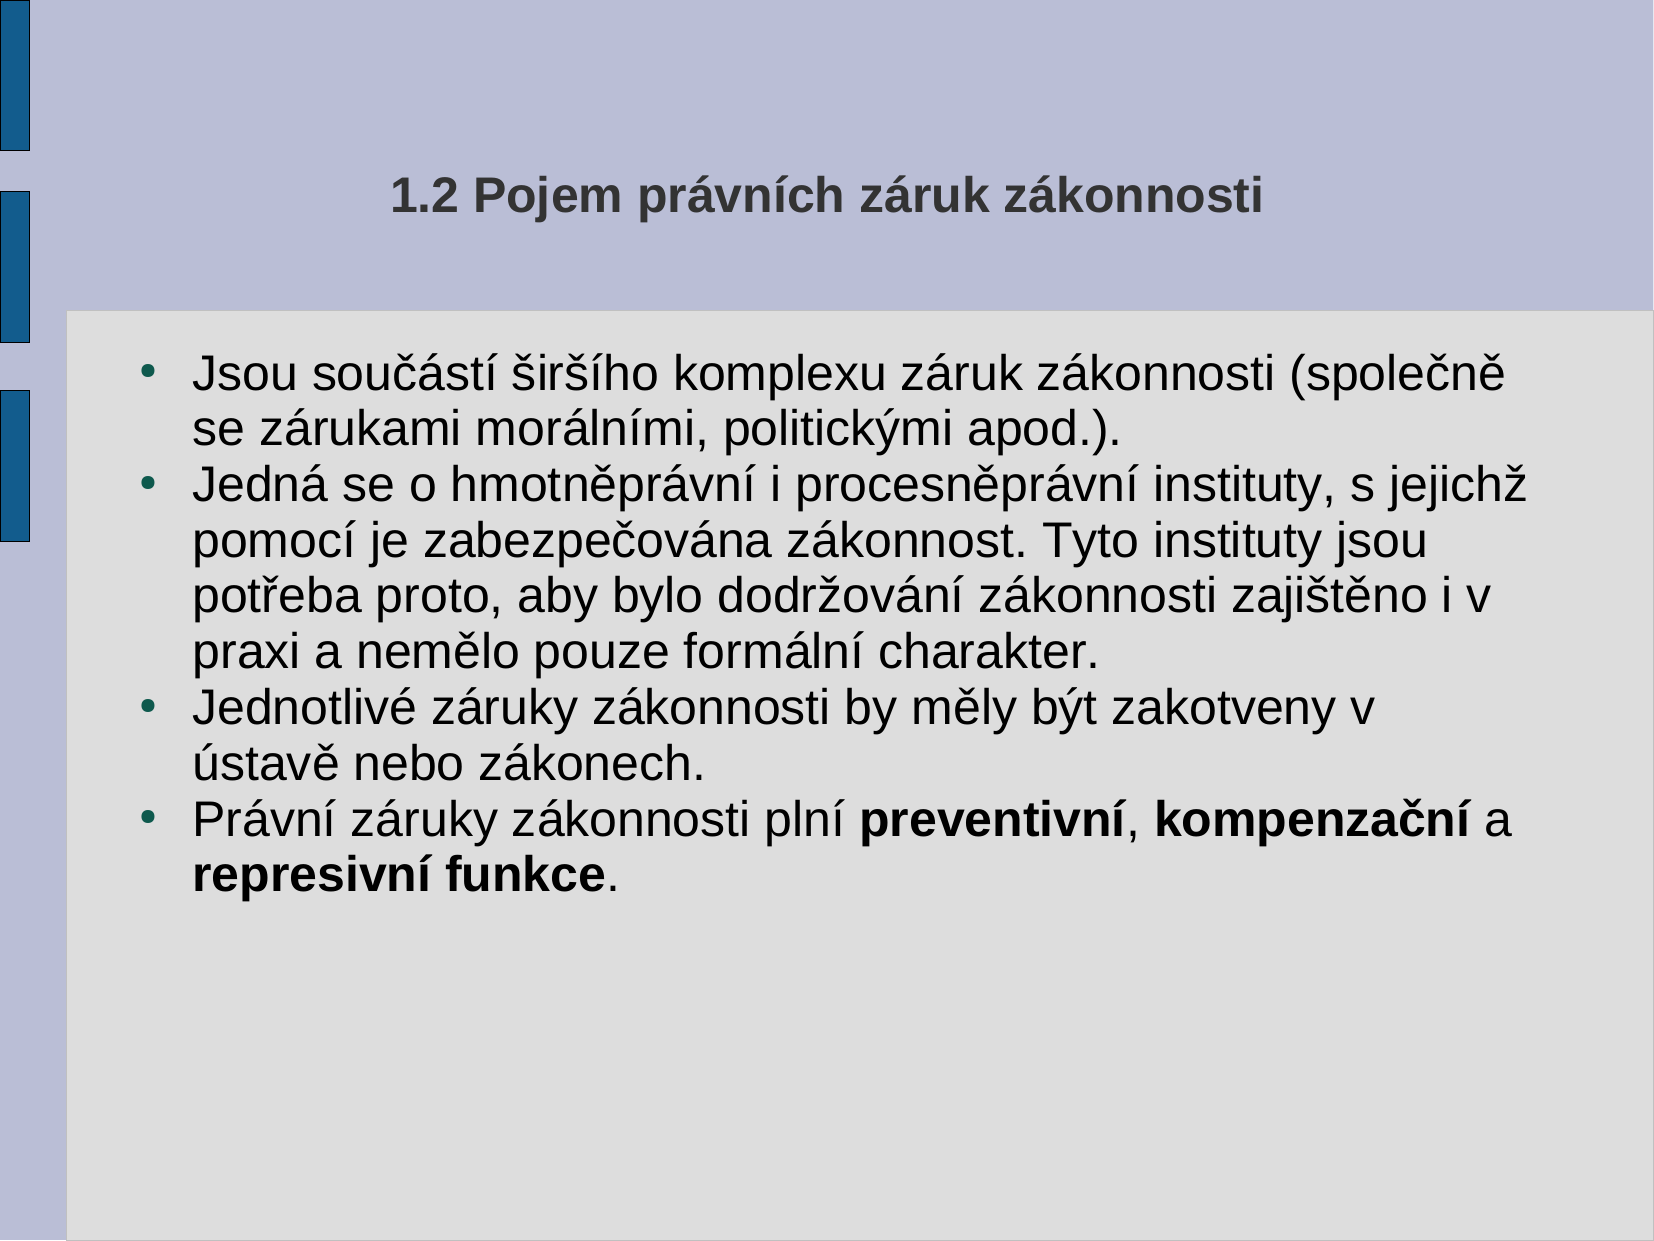

# 1.2 Pojem právních záruk zákonnosti
Jsou součástí širšího komplexu záruk zákonnosti (společně se zárukami morálními, politickými apod.).
Jedná se o hmotněprávní i procesněprávní instituty, s jejichž pomocí je zabezpečována zákonnost. Tyto instituty jsou potřeba proto, aby bylo dodržování zákonnosti zajištěno i v praxi a nemělo pouze formální charakter.
Jednotlivé záruky zákonnosti by měly být zakotveny v ústavě nebo zákonech.
Právní záruky zákonnosti plní preventivní, kompenzační a represivní funkce.